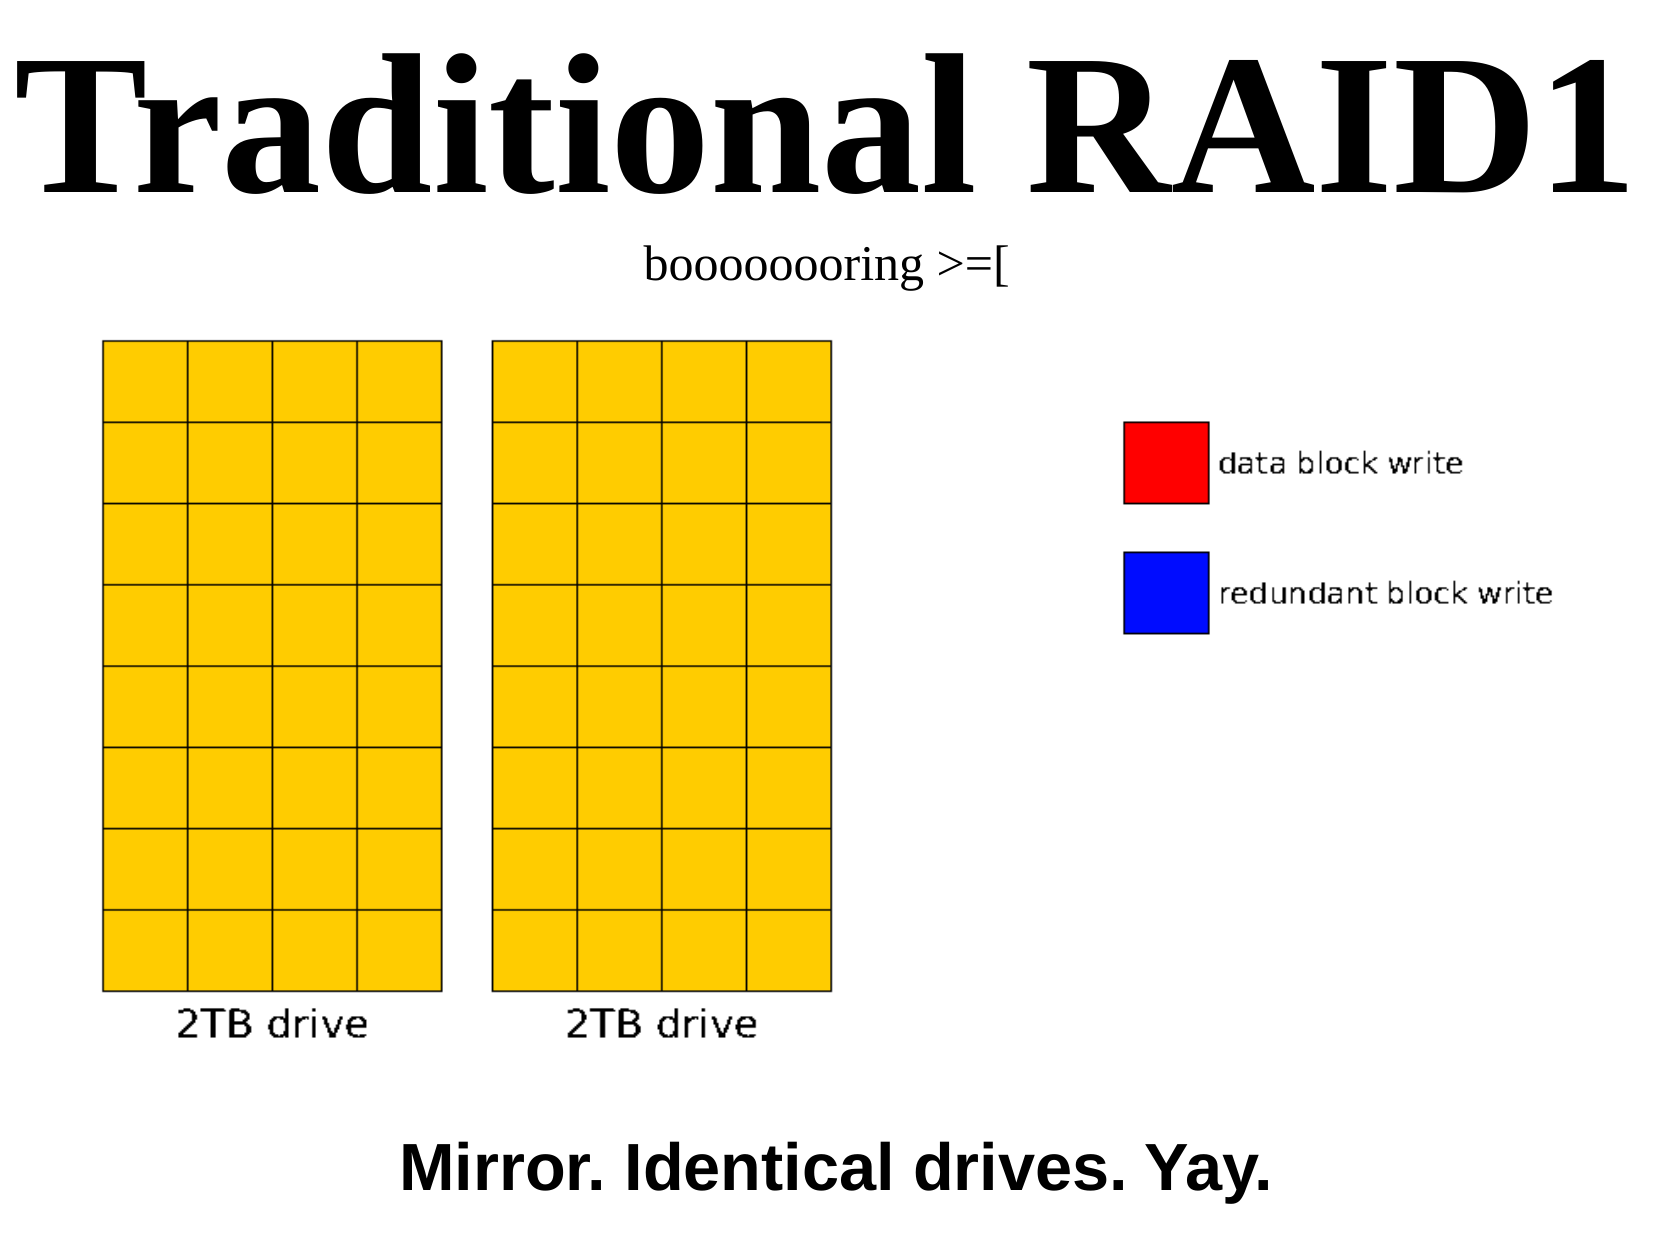

# Traditional RAID1 boooooooring >=[
| Mirror. Identical drives. Yay. |
| --- |